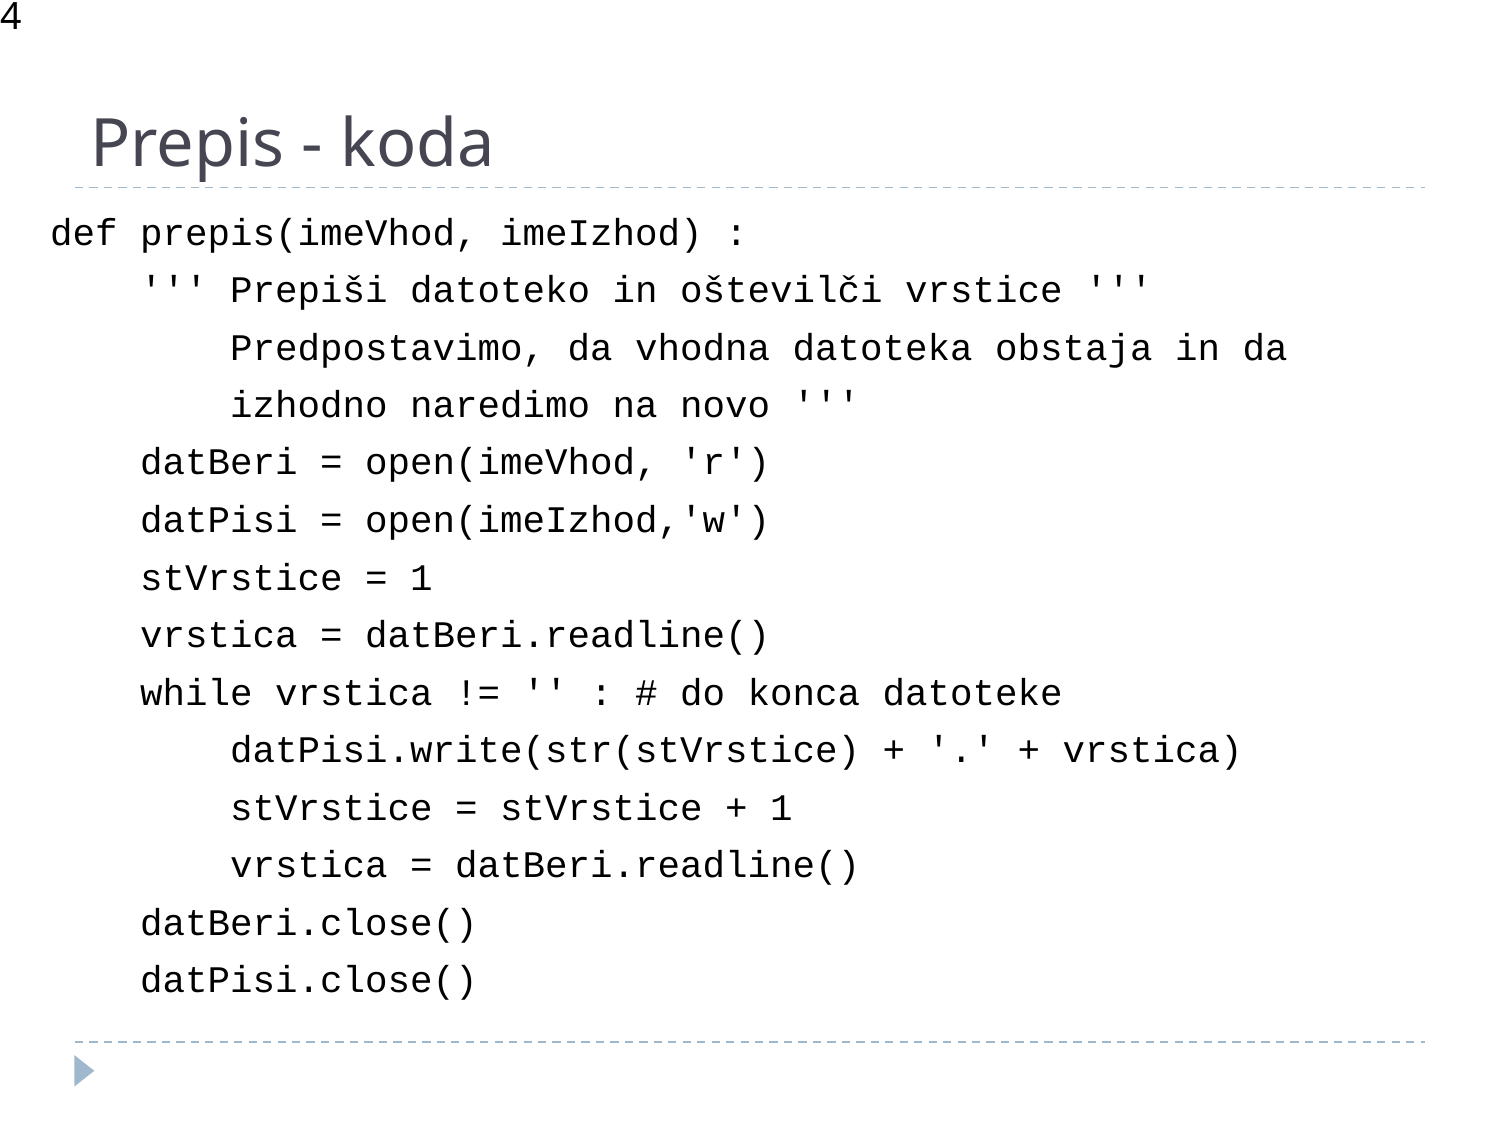

# Prepis - koda
def prepis(imeVhod, imeIzhod) :
 ''' Prepiši datoteko in oštevilči vrstice '''
 Predpostavimo, da vhodna datoteka obstaja in da
 izhodno naredimo na novo '''
 datBeri = open(imeVhod, 'r')
 datPisi = open(imeIzhod,'w')
 stVrstice = 1
 vrstica = datBeri.readline()
 while vrstica != '' : # do konca datoteke
 datPisi.write(str(stVrstice) + '.' + vrstica)
 stVrstice = stVrstice + 1
 vrstica = datBeri.readline()
 datBeri.close()
 datPisi.close()